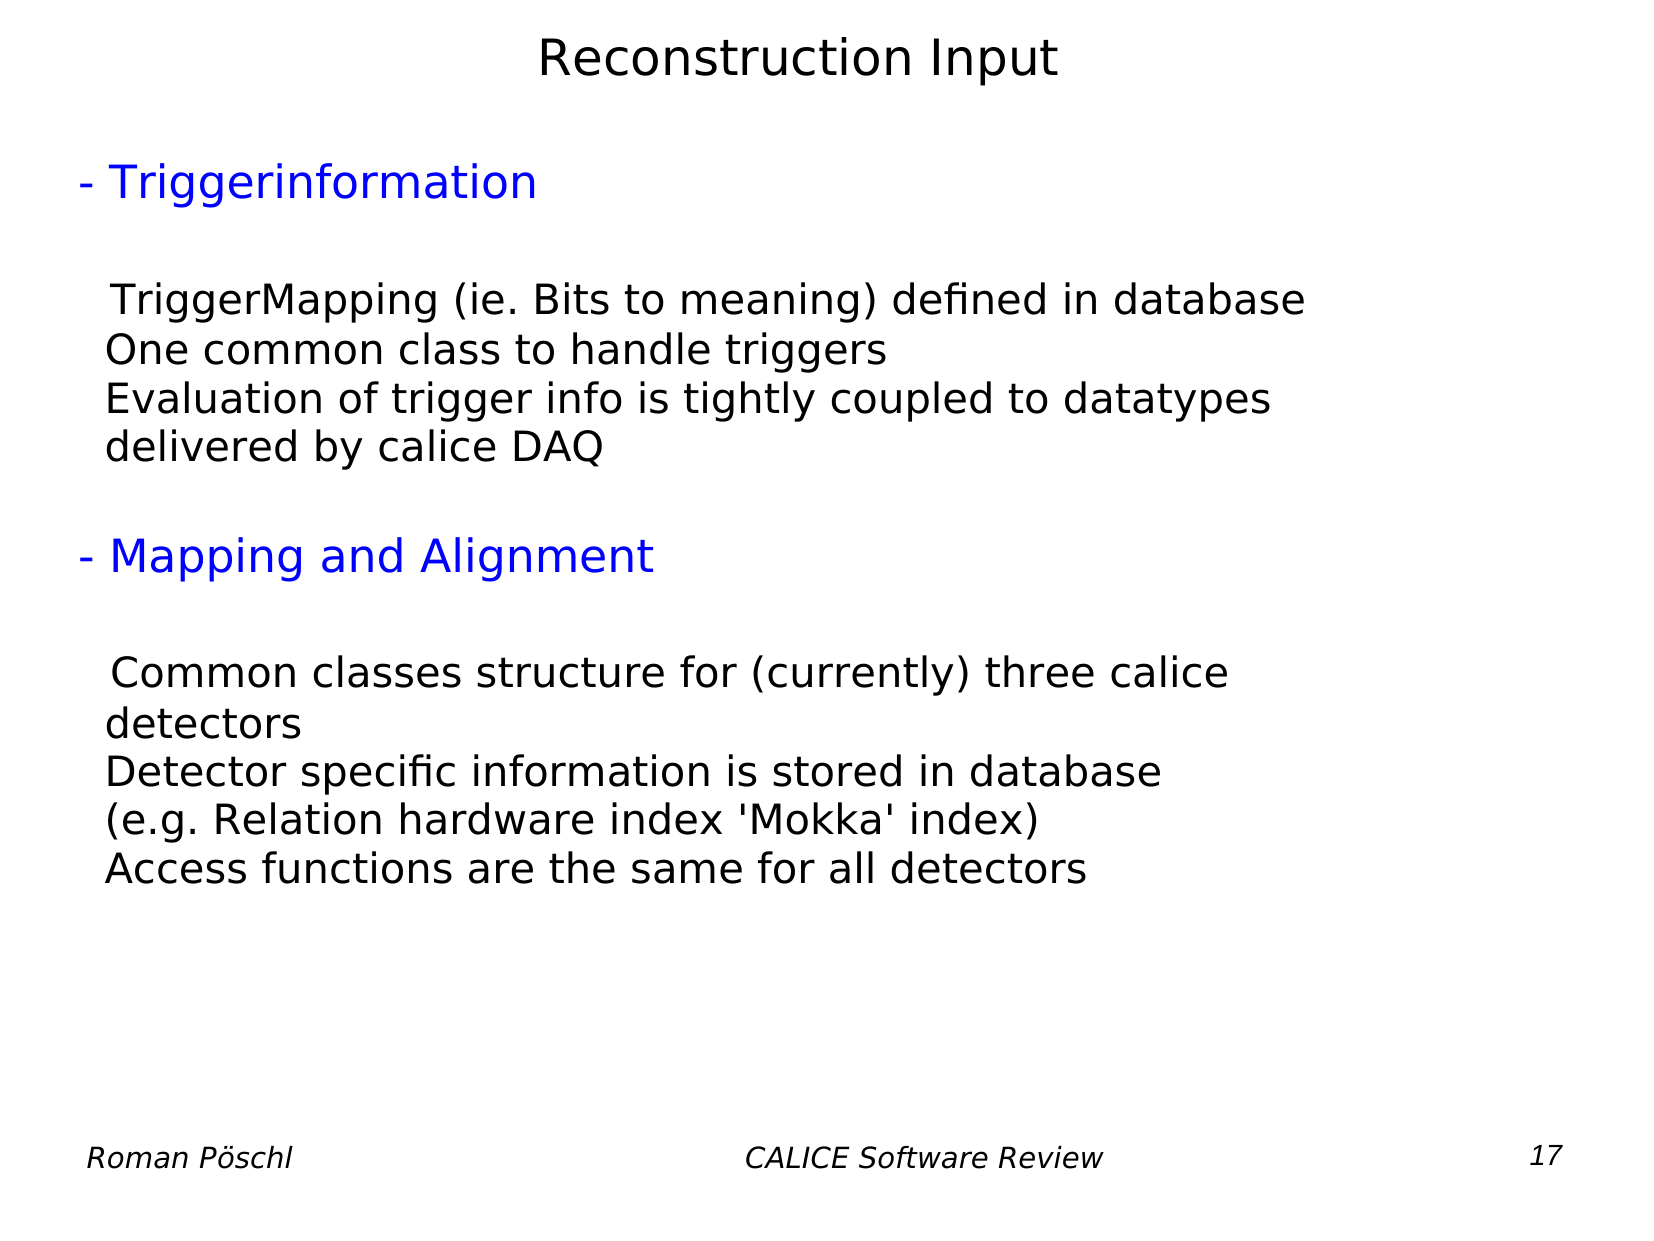

Reconstruction Input
- Triggerinformation
 TriggerMapping (ie. Bits to meaning) defined in database
 One common class to handle triggers
 Evaluation of trigger info is tightly coupled to datatypes
 delivered by calice DAQ
- Mapping and Alignment
 Common classes structure for (currently) three calice
 detectors
 Detector specific information is stored in database
 (e.g. Relation hardware index 'Mokka' index)
 Access functions are the same for all detectors